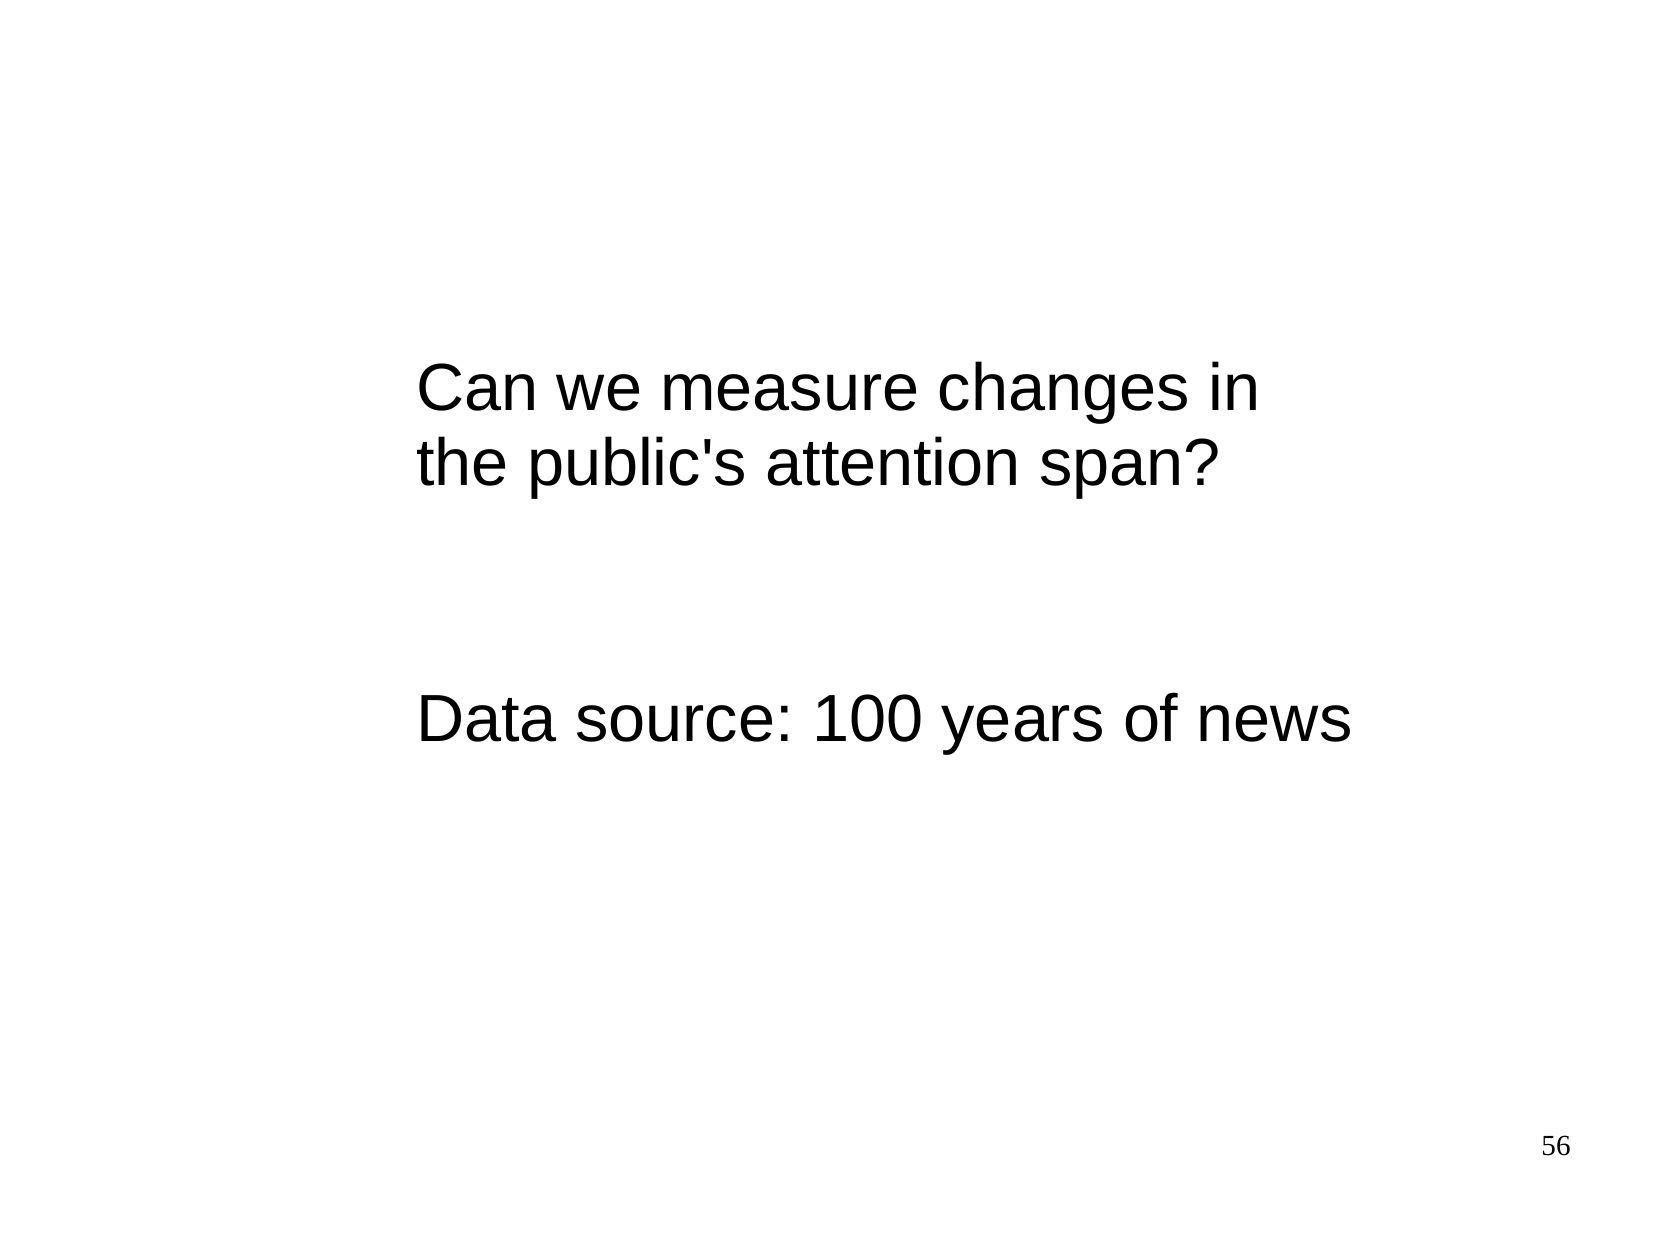

Can we measure changes in the public's attention span?
Data source: 100 years of news
56